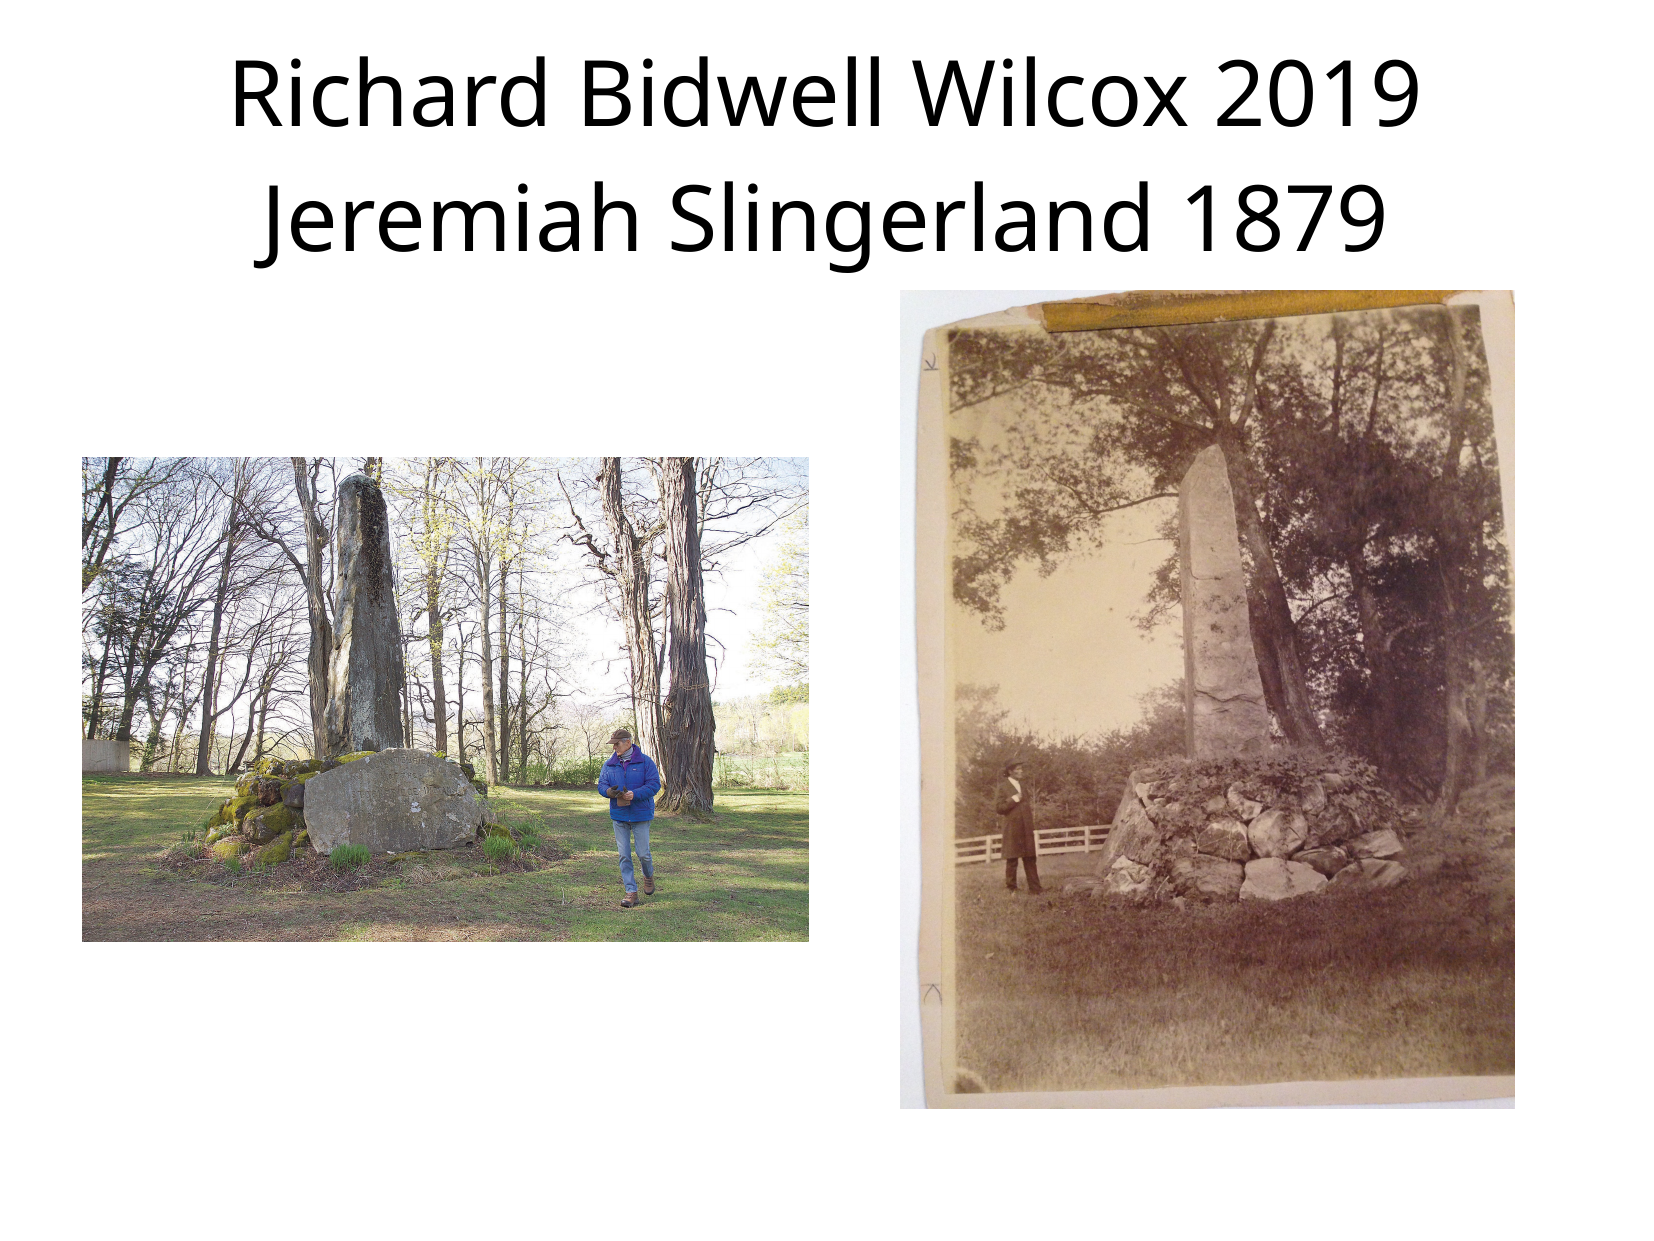

# Richard Bidwell Wilcox 2019 Jeremiah Slingerland 1879